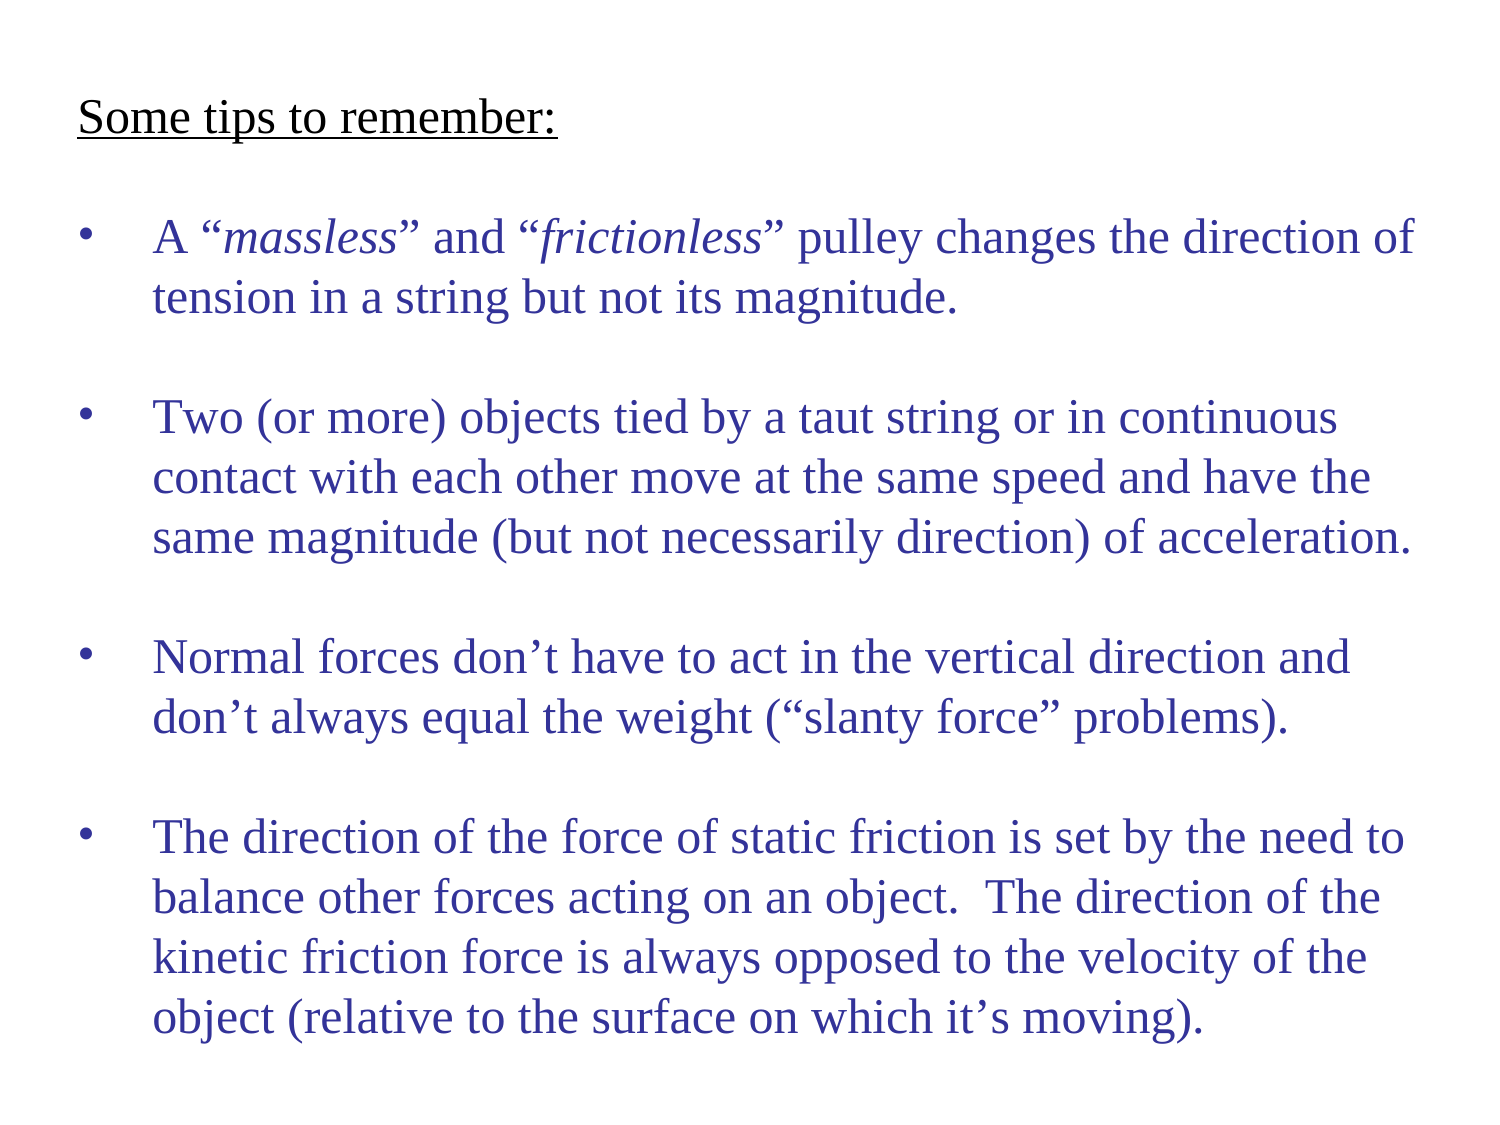

Some tips to remember:
A “massless” and “frictionless” pulley changes the direction of tension in a string but not its magnitude.
Two (or more) objects tied by a taut string or in continuous contact with each other move at the same speed and have the same magnitude (but not necessarily direction) of acceleration.
Normal forces don’t have to act in the vertical direction and don’t always equal the weight (“slanty force” problems).
The direction of the force of static friction is set by the need to balance other forces acting on an object. The direction of the kinetic friction force is always opposed to the velocity of the object (relative to the surface on which it’s moving).